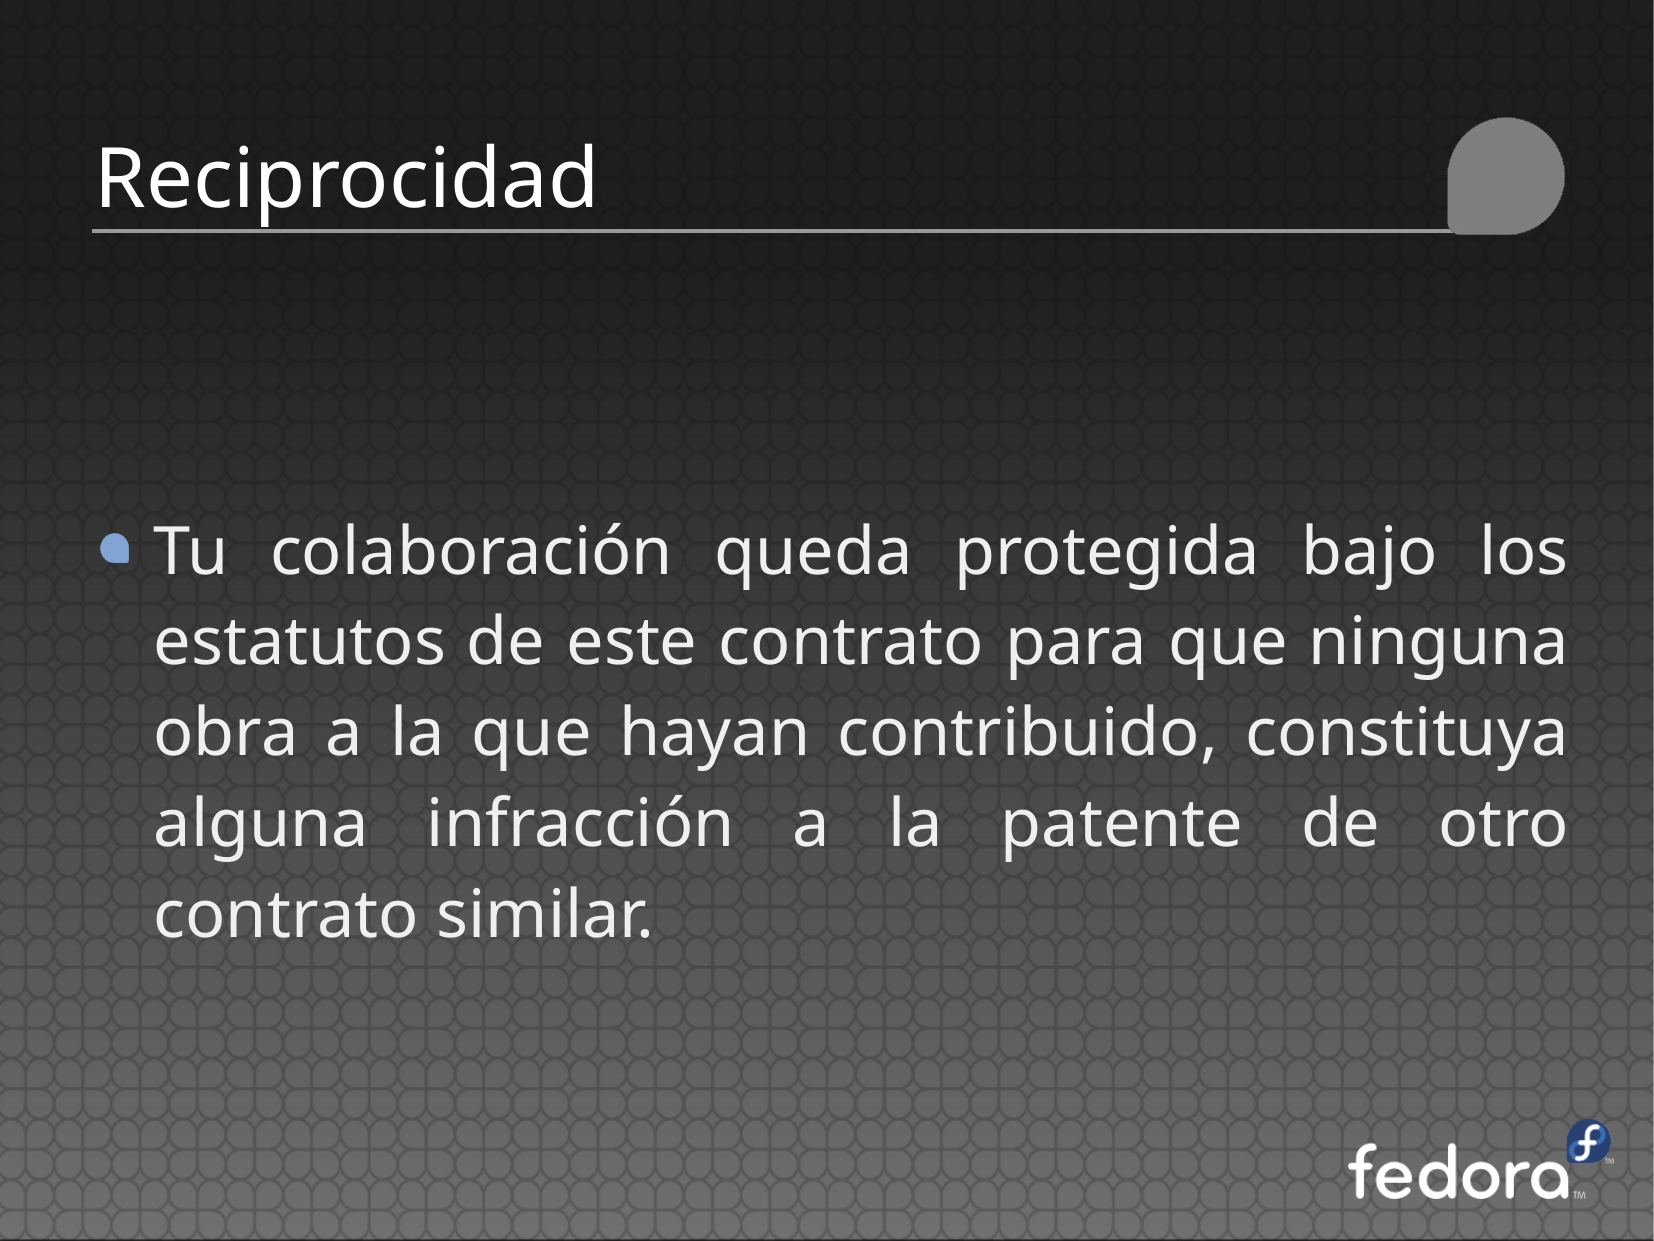

Reciprocidad
# Tu colaboración queda protegida bajo los estatutos de este contrato para que ninguna obra a la que hayan contribuido, constituya alguna infracción a la patente de otro contrato similar.